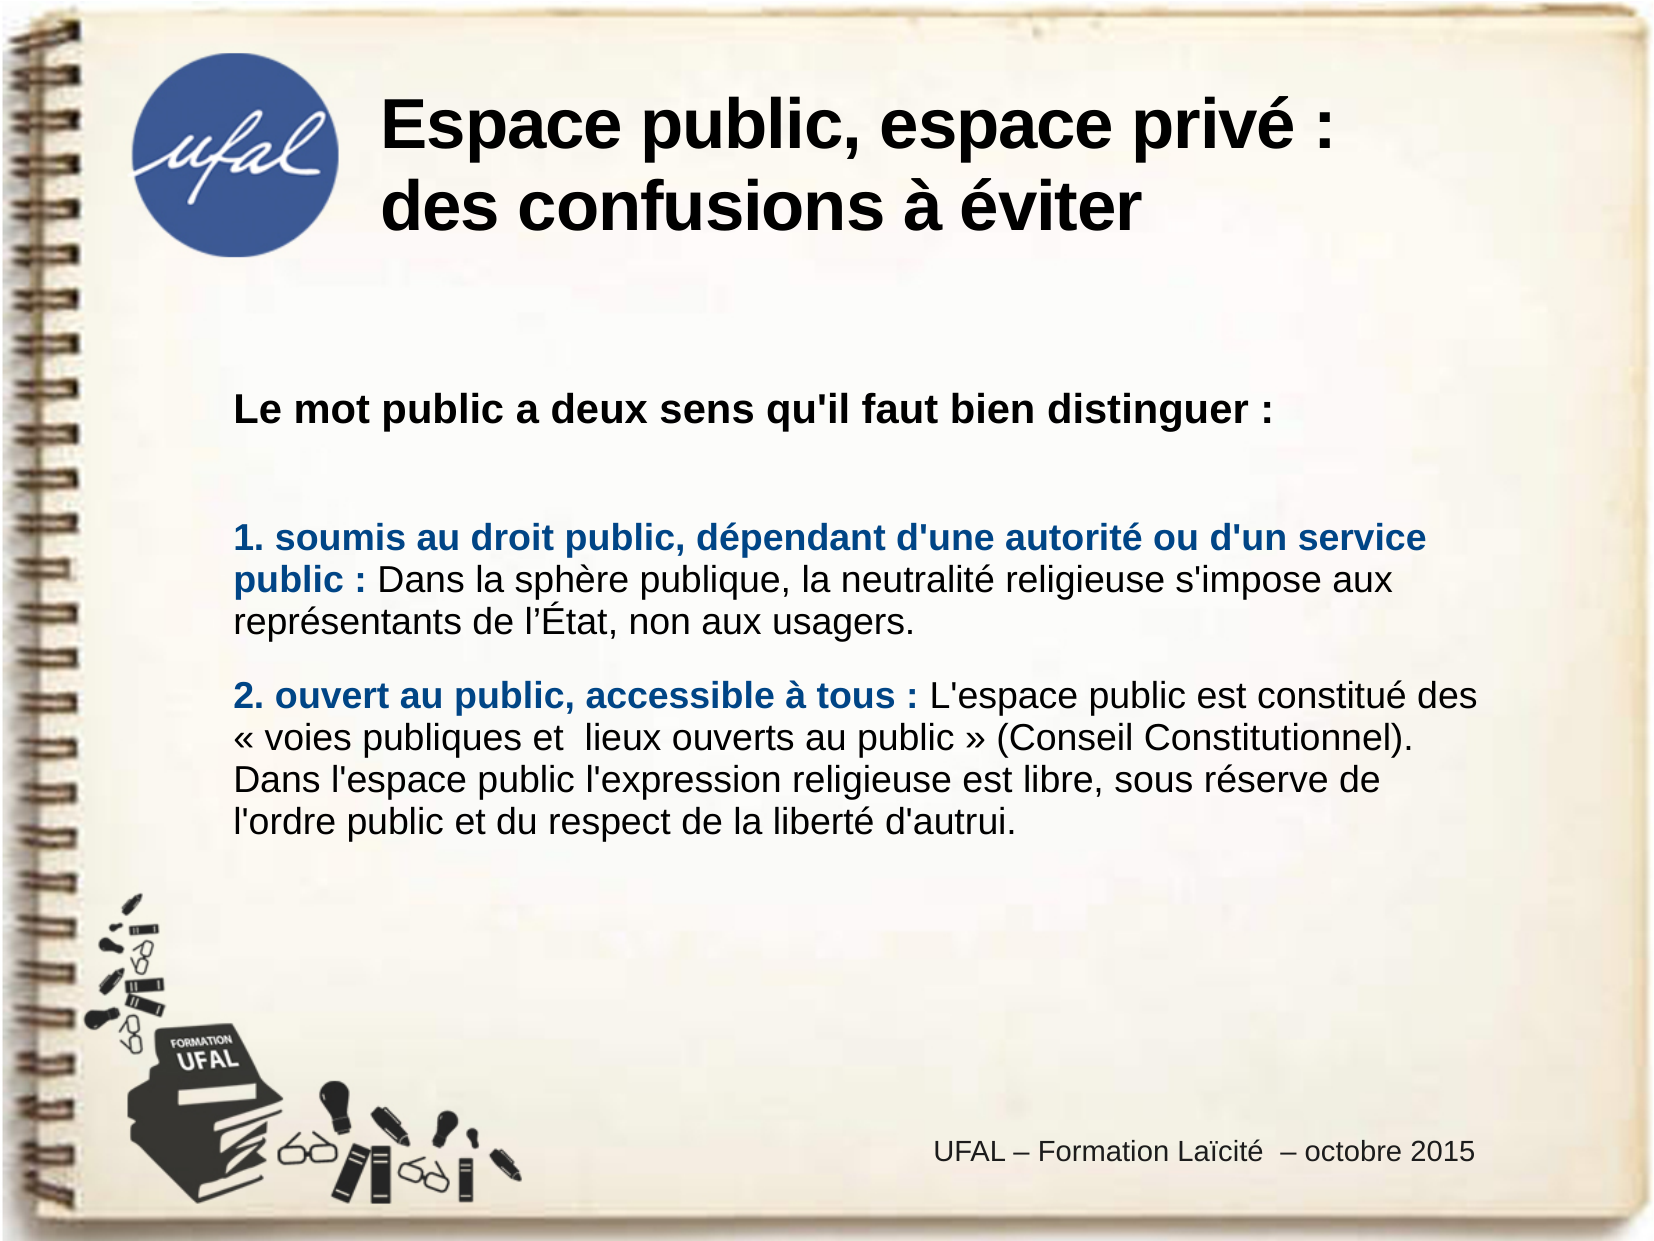

Espace public, espace privé :
des confusions à éviter
Le mot public a deux sens qu'il faut bien distinguer :
1. soumis au droit public, dépendant d'une autorité ou d'un service public : Dans la sphère publique, la neutralité religieuse s'impose aux représentants de l’État, non aux usagers.
2. ouvert au public, accessible à tous : L'espace public est constitué des « voies publiques et lieux ouverts au public » (Conseil Constitutionnel). Dans l'espace public l'expression religieuse est libre, sous réserve de l'ordre public et du respect de la liberté d'autrui.
UFAL – Formation Laïcité – octobre 2015